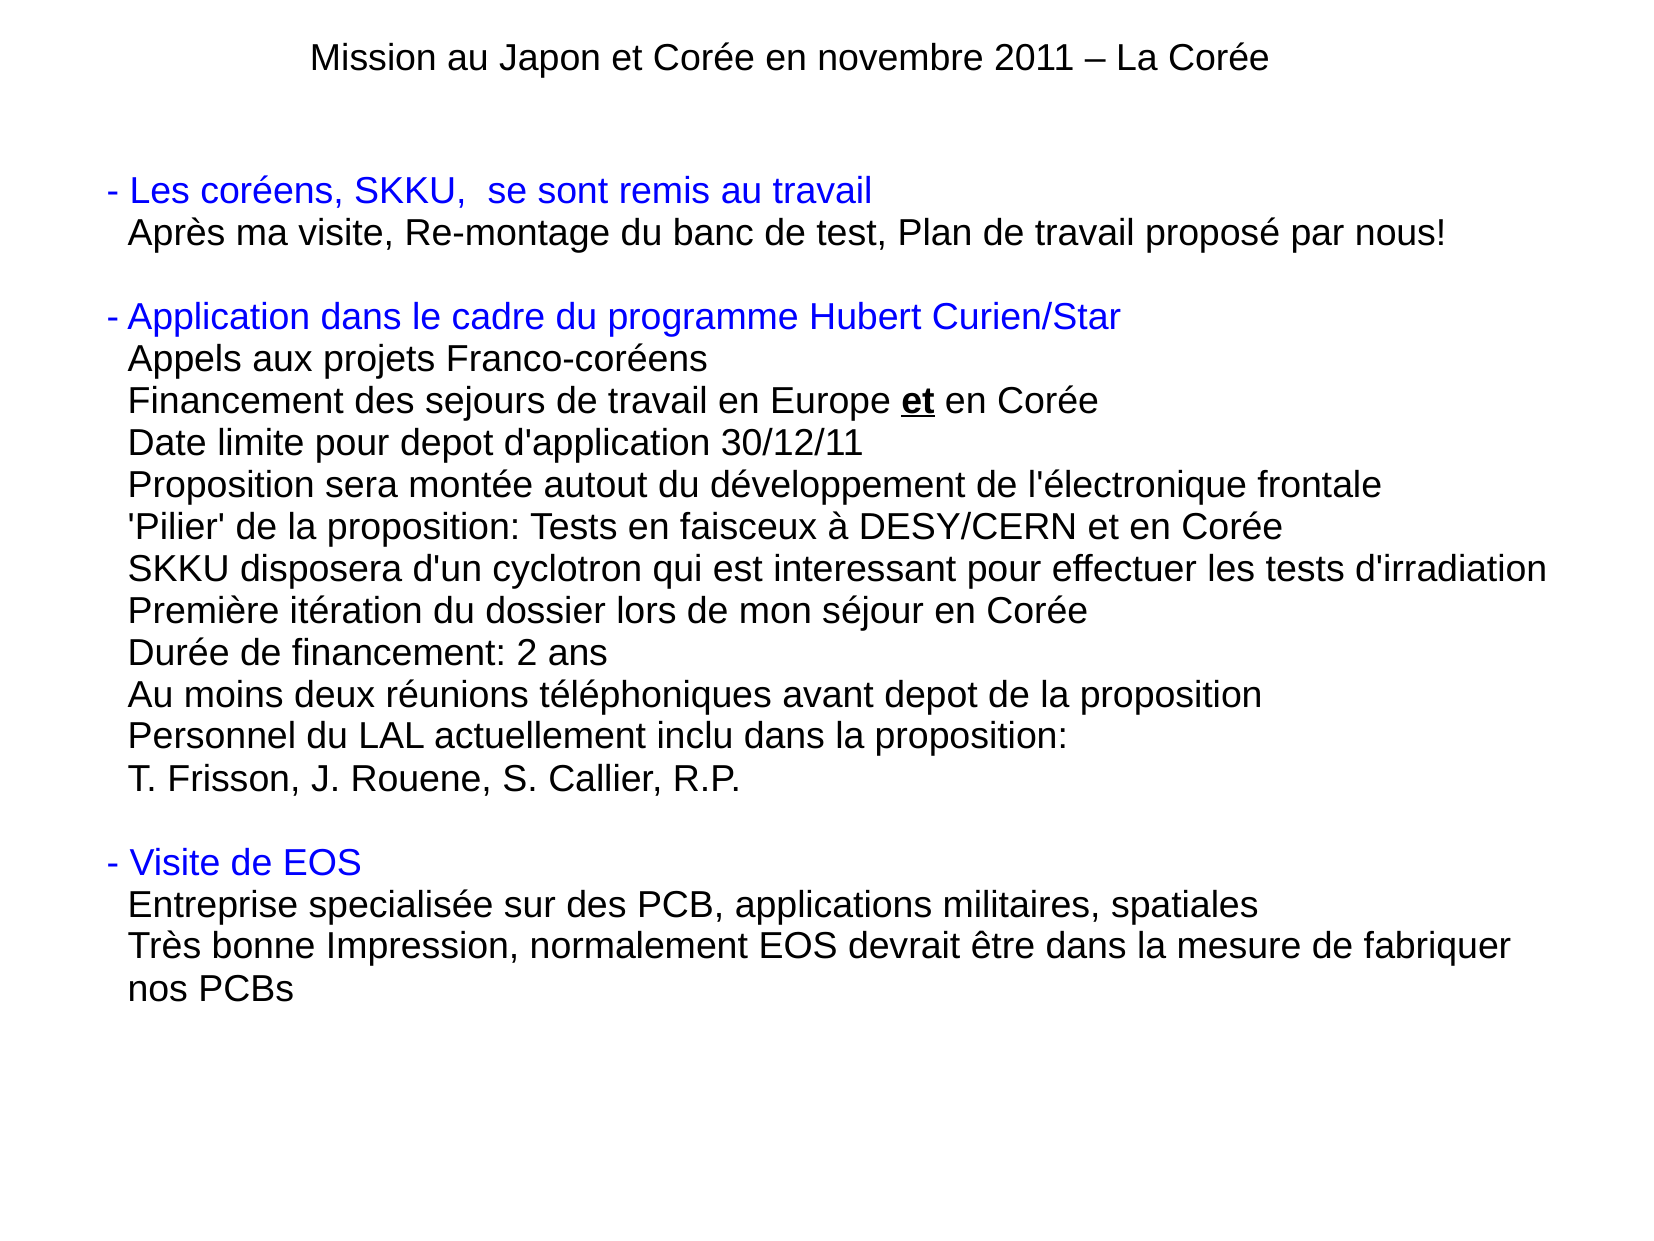

Mission au Japon et Corée en novembre 2011 – La Corée
- Les coréens, SKKU, se sont remis au travail
 Après ma visite, Re-montage du banc de test, Plan de travail proposé par nous!
- Application dans le cadre du programme Hubert Curien/Star
 Appels aux projets Franco-coréens
 Financement des sejours de travail en Europe et en Corée
 Date limite pour depot d'application 30/12/11
 Proposition sera montée autout du développement de l'électronique frontale
 'Pilier' de la proposition: Tests en faisceux à DESY/CERN et en Corée
 SKKU disposera d'un cyclotron qui est interessant pour effectuer les tests d'irradiation
 Première itération du dossier lors de mon séjour en Corée
 Durée de financement: 2 ans
 Au moins deux réunions téléphoniques avant depot de la proposition
 Personnel du LAL actuellement inclu dans la proposition:
 T. Frisson, J. Rouene, S. Callier, R.P.
- Visite de EOS
 Entreprise specialisée sur des PCB, applications militaires, spatiales
 Très bonne Impression, normalement EOS devrait être dans la mesure de fabriquer
 nos PCBs